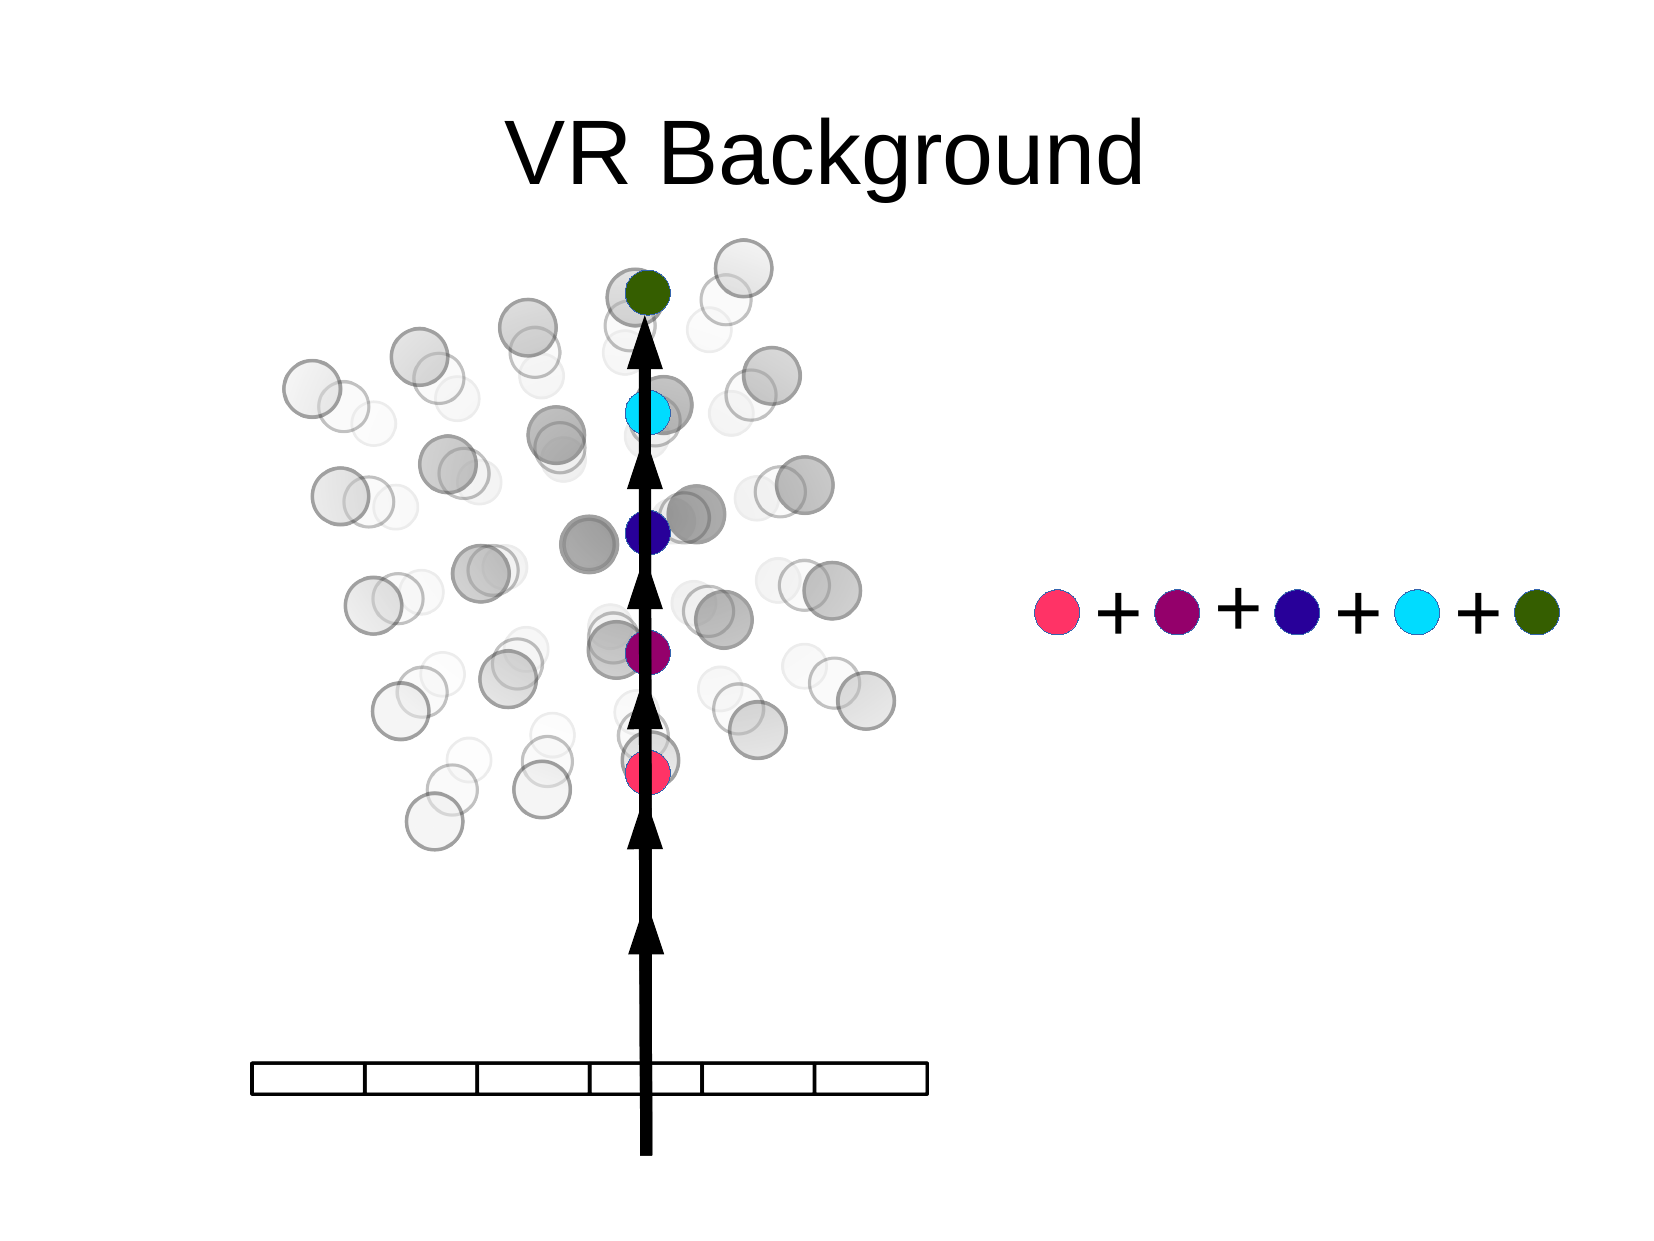

# VR Background
+
+
+
+